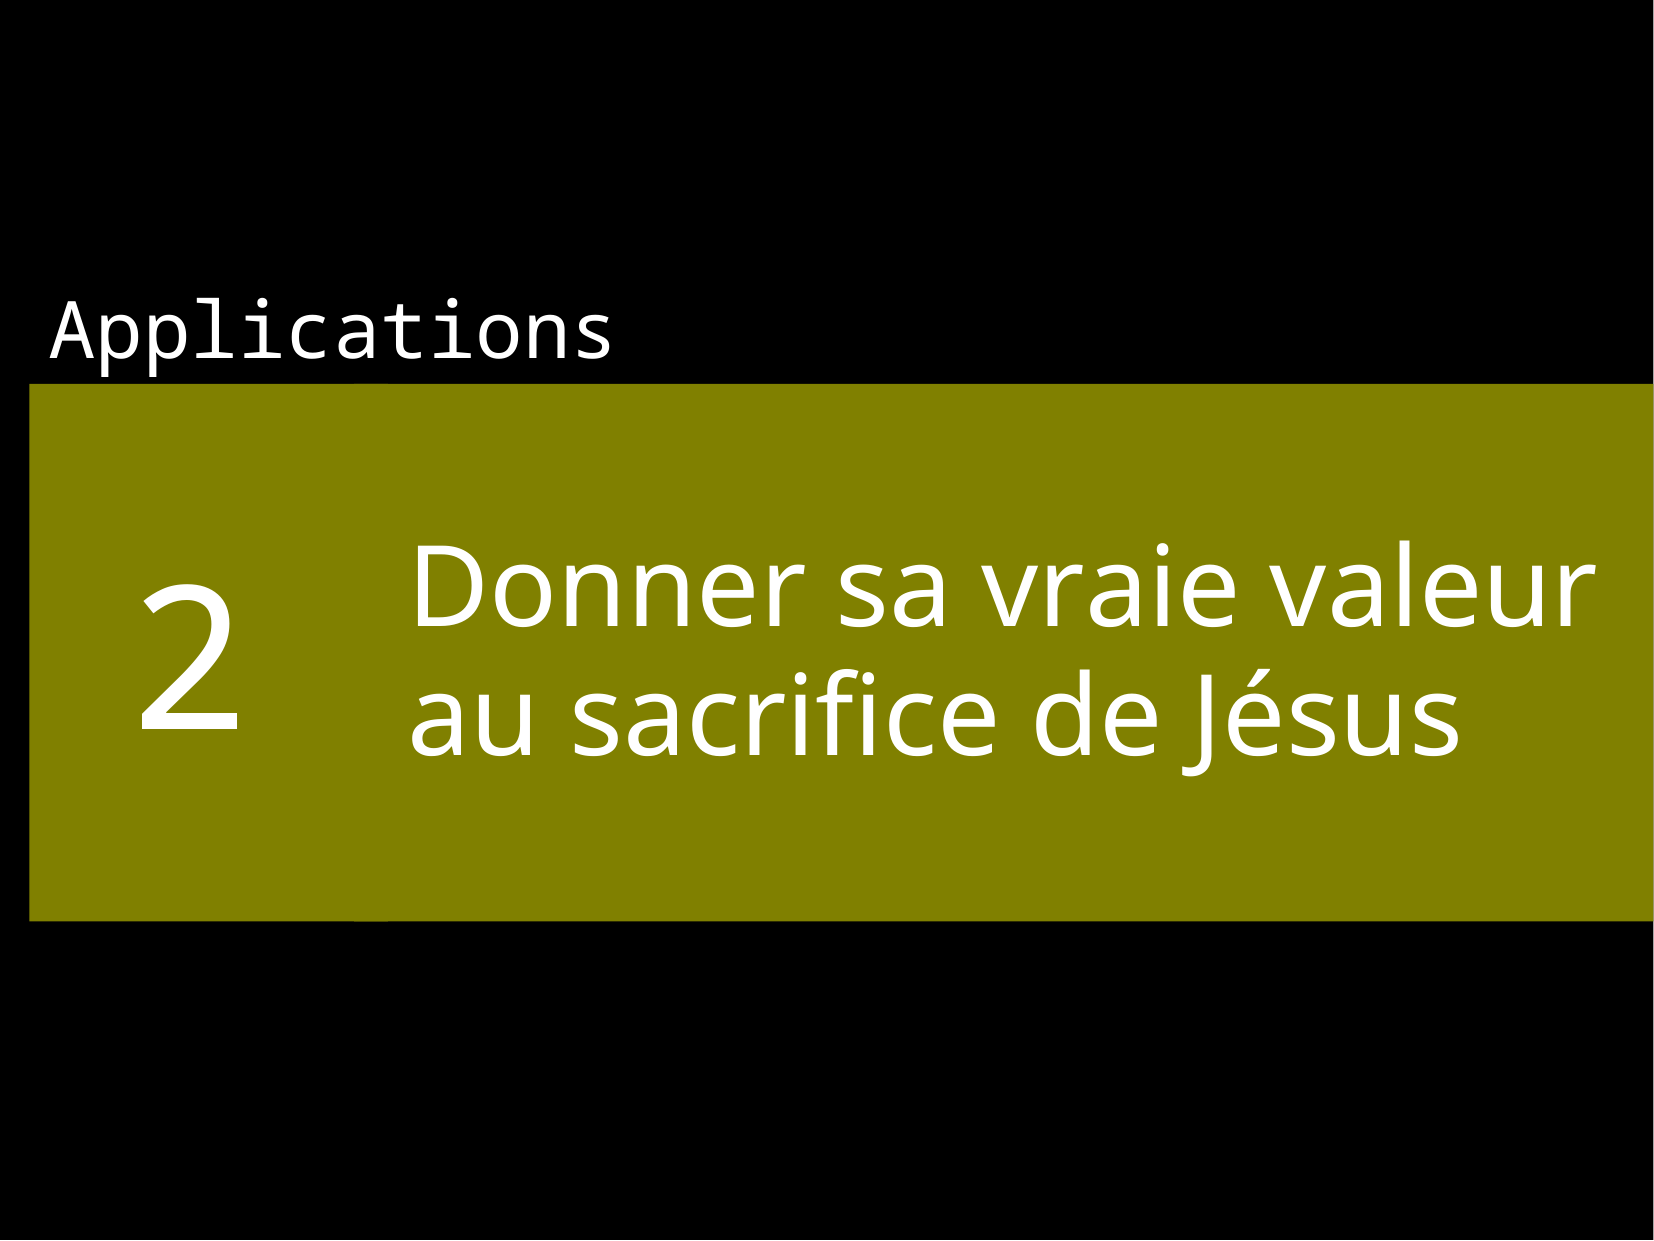

Applications
Donner sa vraie valeur au sacrifice de Jésus
2